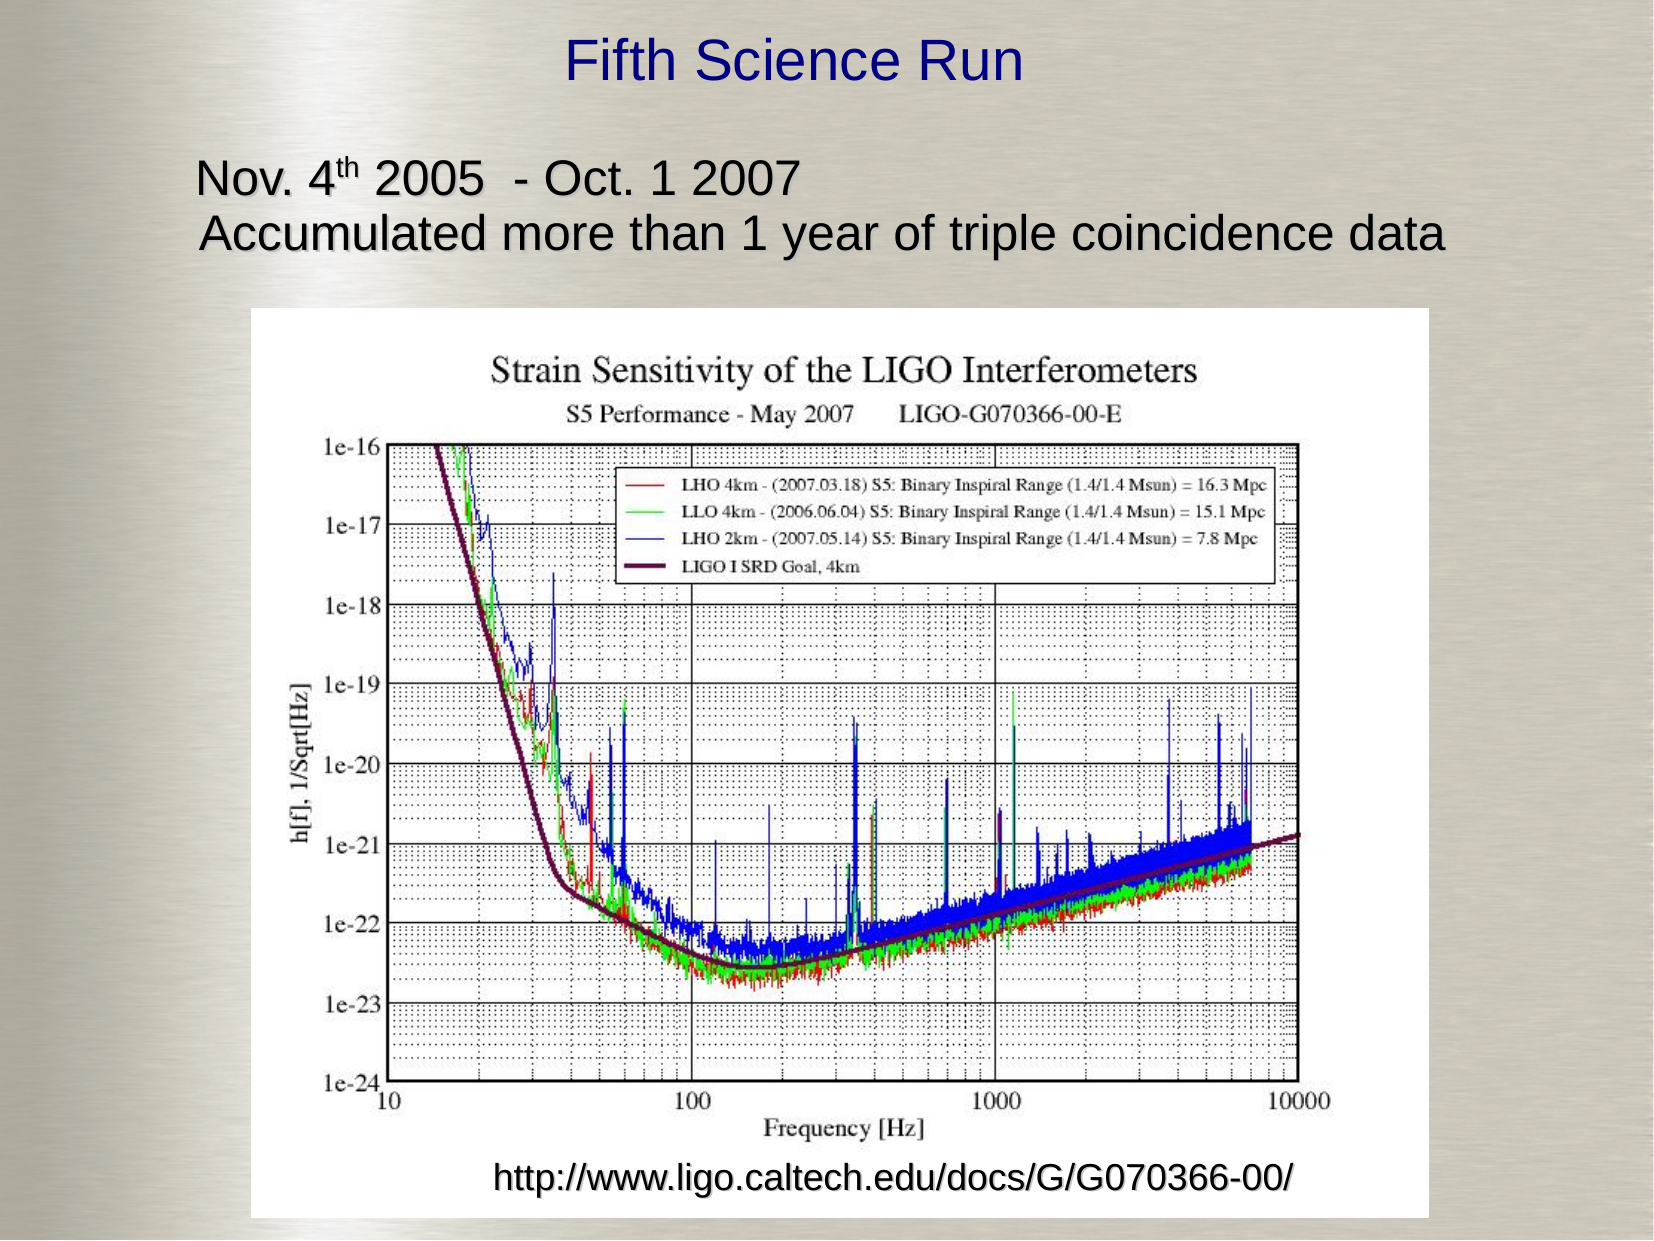

Fifth Science Run
 Nov. 4th 2005 - Oct. 1 2007
 Accumulated more than 1 year of triple coincidence data
http://www.ligo.caltech.edu/docs/G/G070366-00/